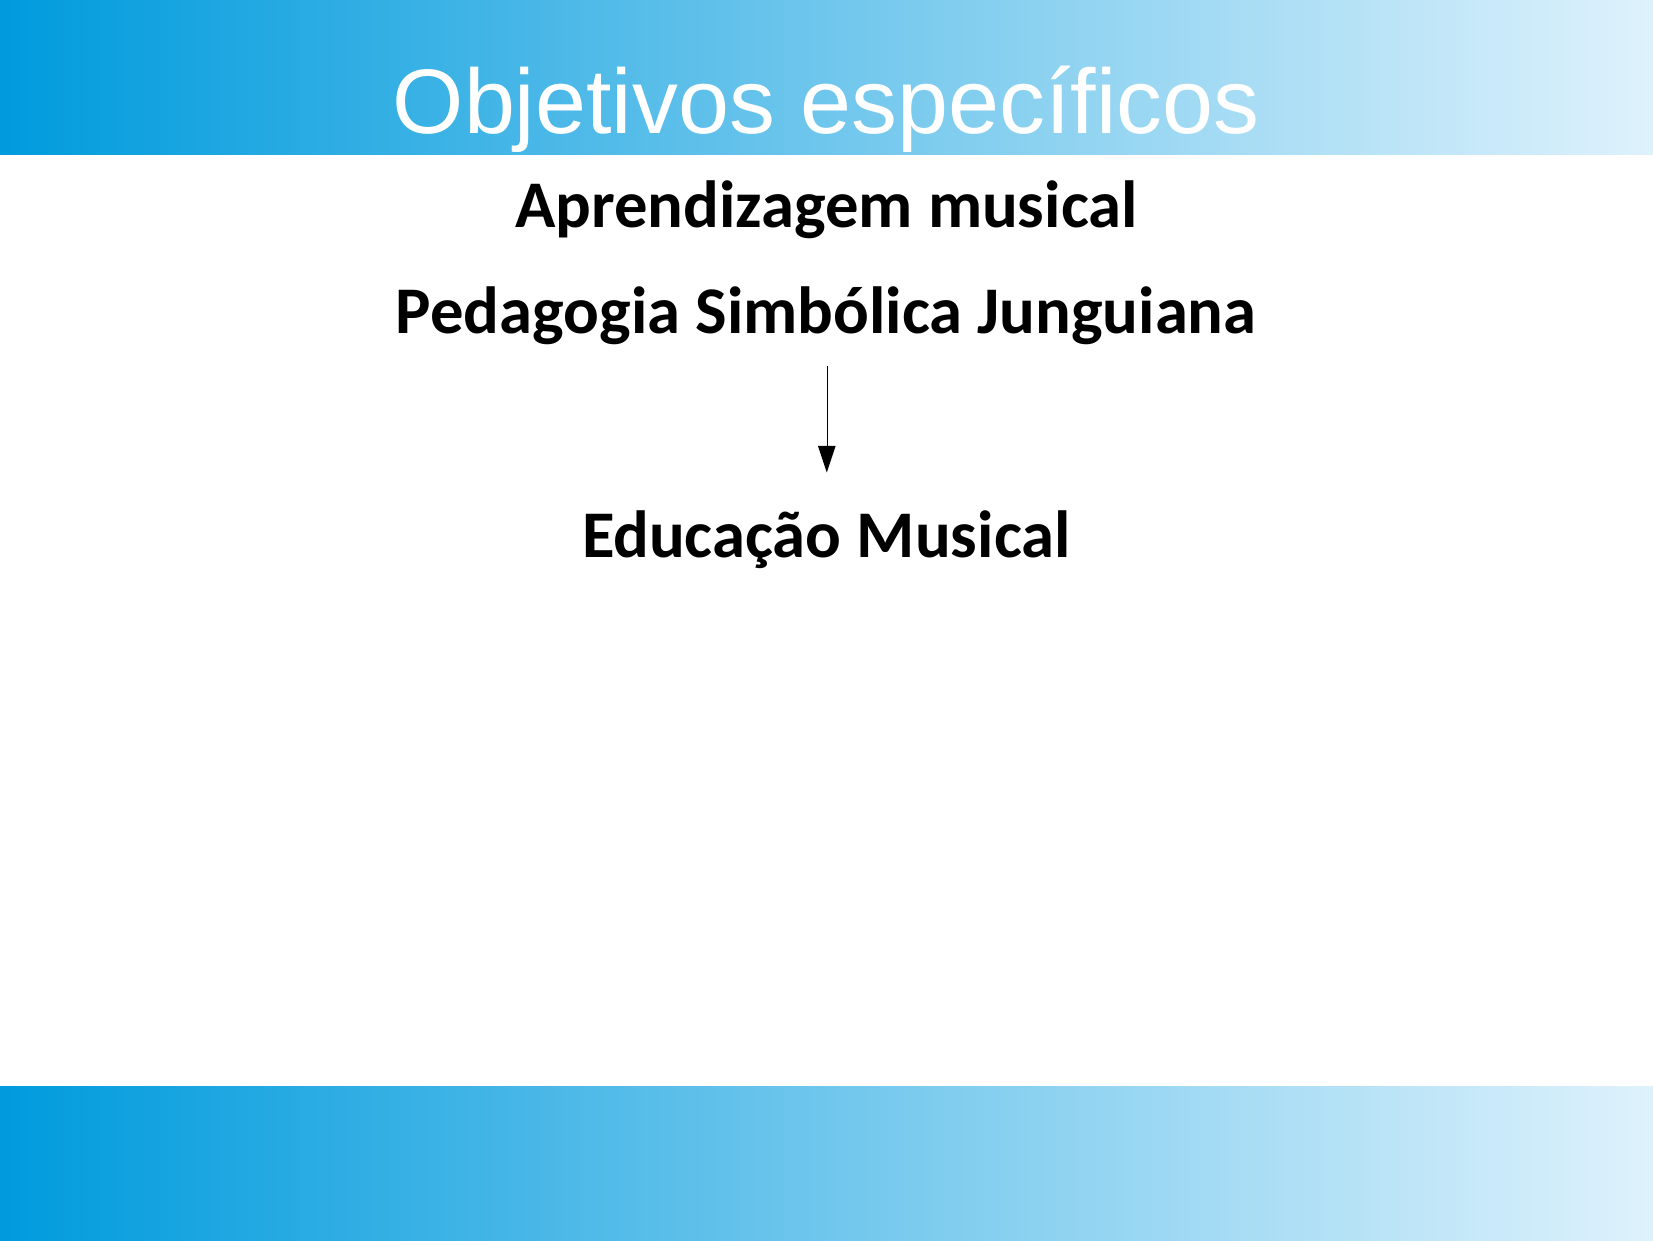

# Objetivos específicos
Aprendizagem musical
Pedagogia Simbólica Junguiana
Educação Musical